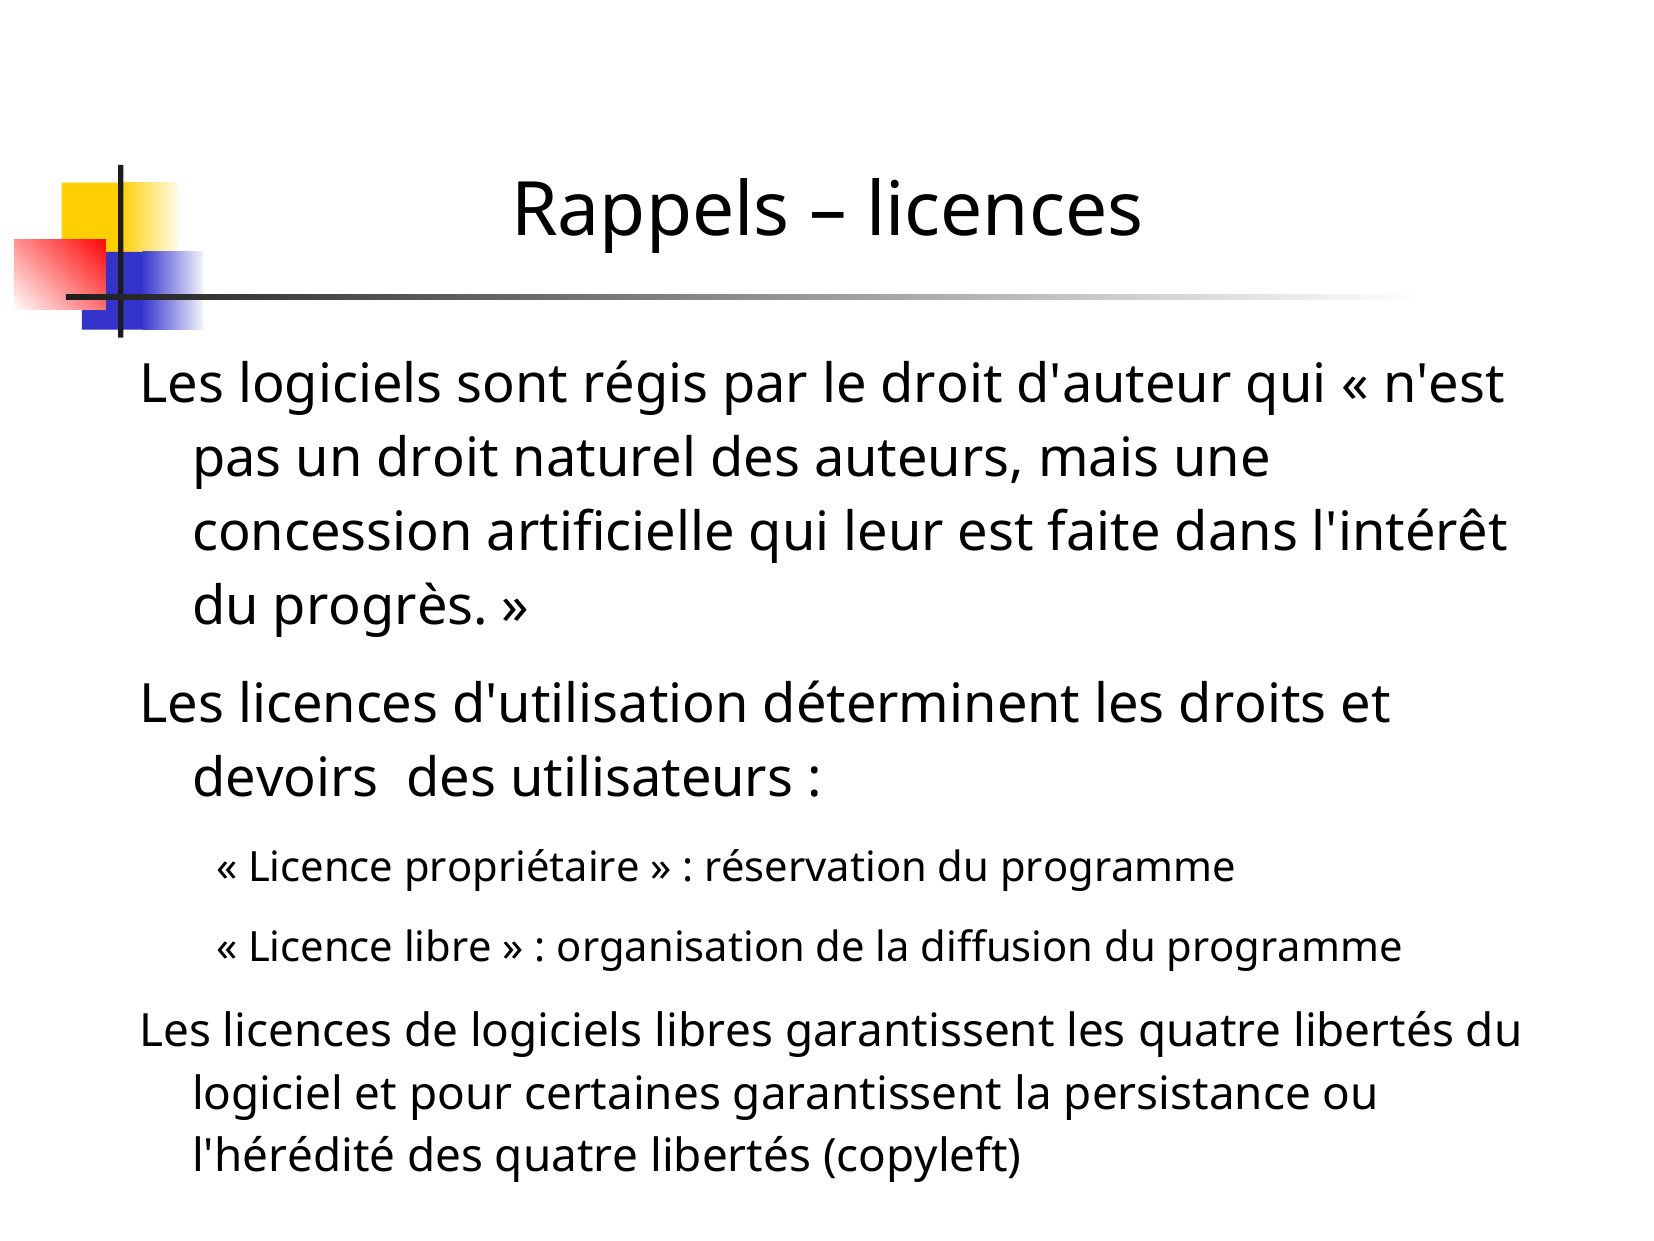

# Rappels – licences
Les logiciels sont régis par le droit d'auteur qui « n'est pas un droit naturel des auteurs, mais une concession artificielle qui leur est faite dans l'intérêt du progrès. »
Les licences d'utilisation déterminent les droits et devoirs des utilisateurs :
« Licence propriétaire » : réservation du programme
« Licence libre » : organisation de la diffusion du programme
Les licences de logiciels libres garantissent les quatre libertés du logiciel et pour certaines garantissent la persistance ou l'hérédité des quatre libertés (copyleft)